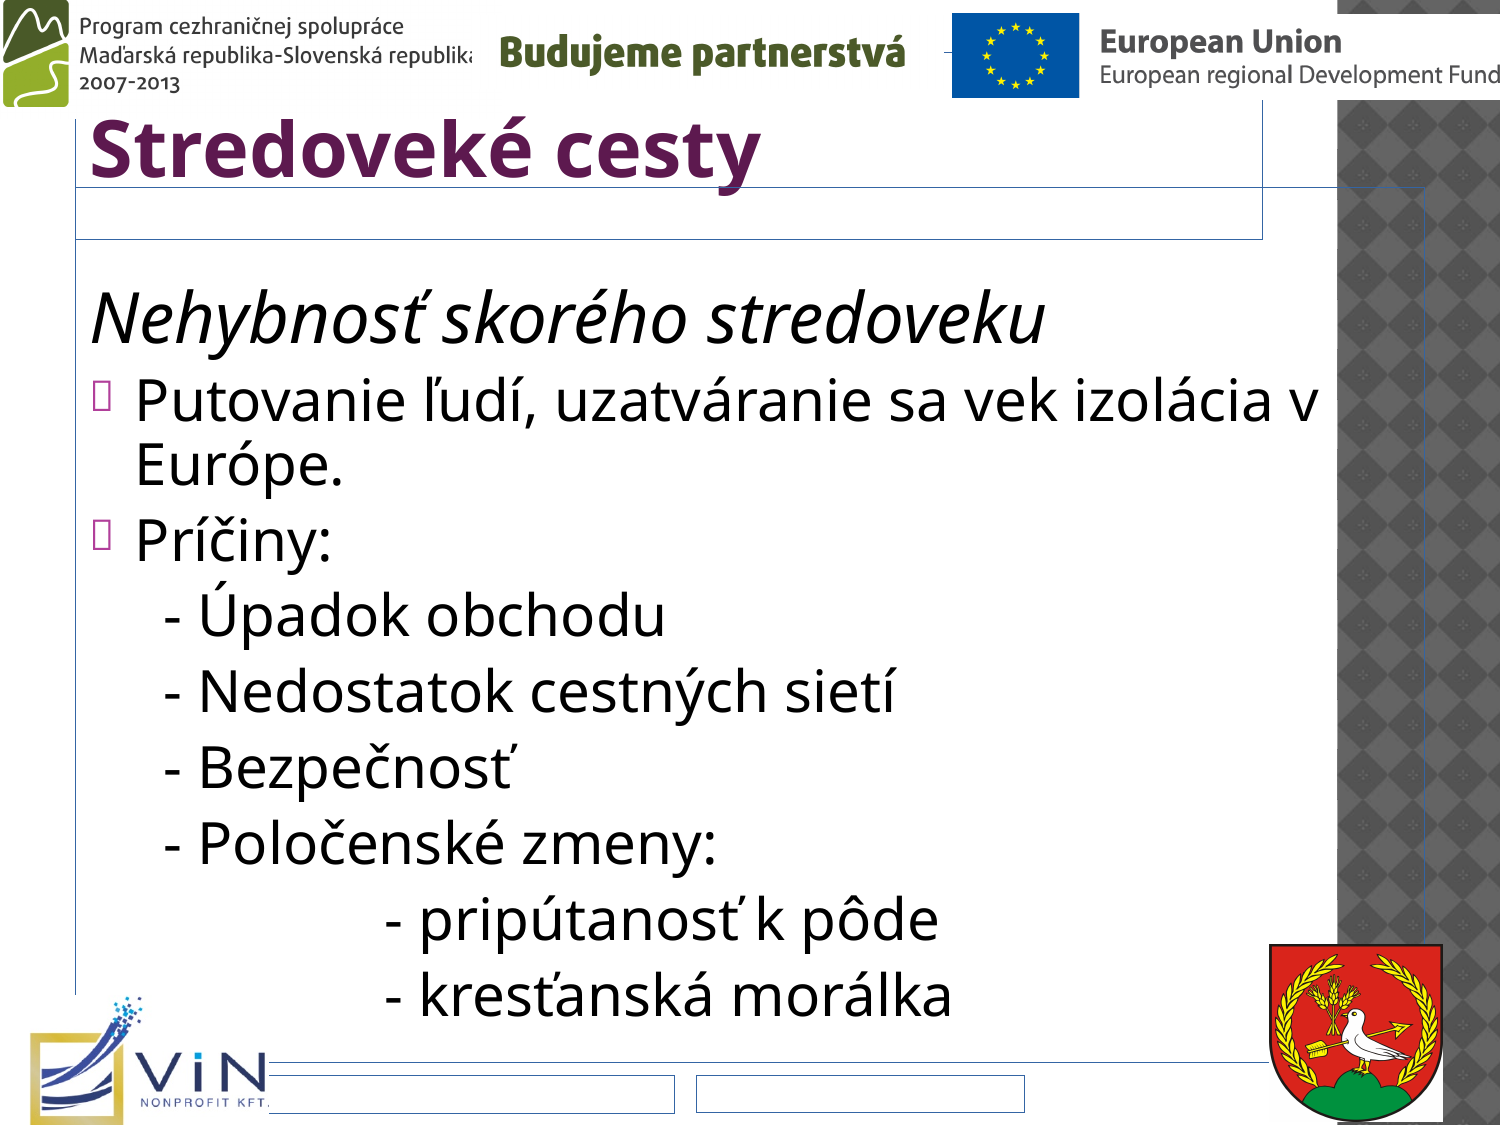

# Stredoveké cesty
Nehybnosť skorého stredoveku
Putovanie ľudí, uzatváranie sa vek izolácia v Európe.
Príčiny:
	- Úpadok obchodu
	- Nedostatok cestných sietí
	- Bezpečnosť
	- Poločenské zmeny:
				- pripútanosť k pôde
				- kresťanská morálka